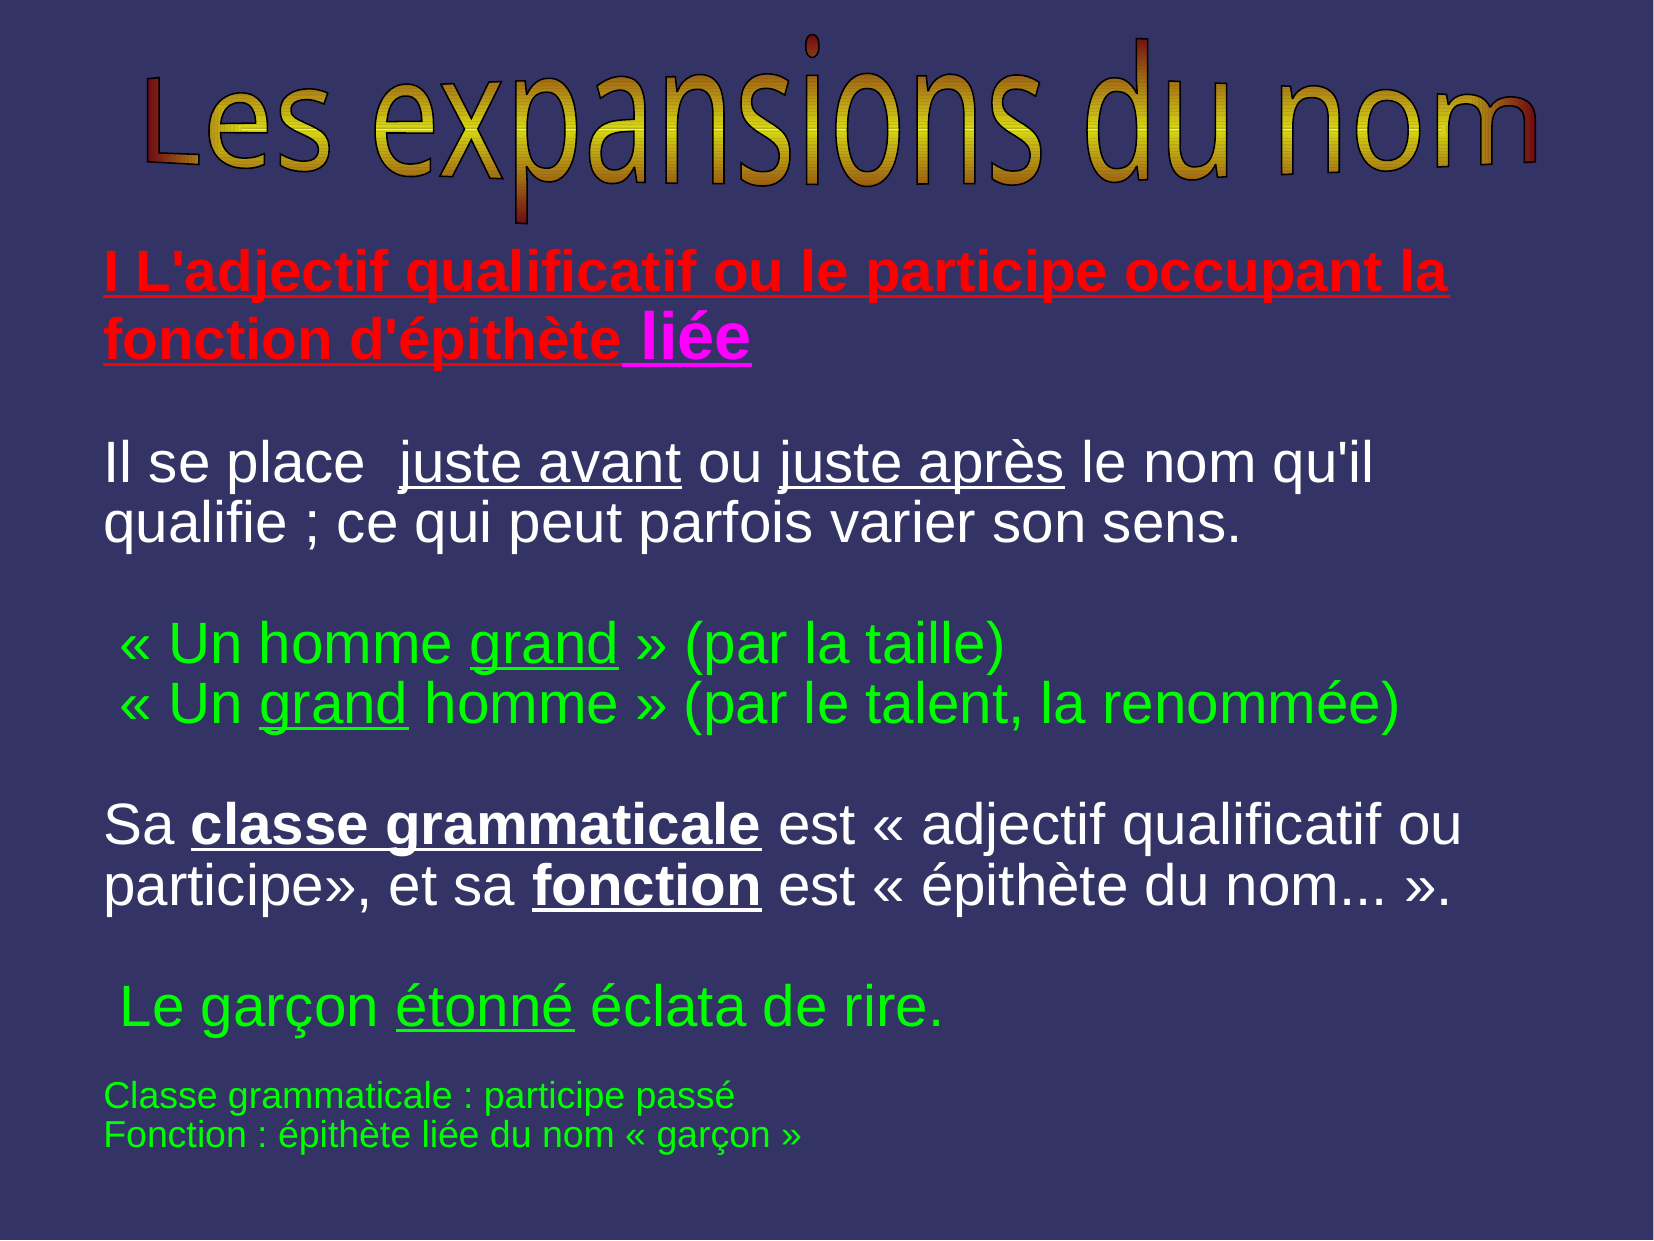

Les expansions du nom
I L'adjectif qualificatif ou le participe occupant la fonction d'épithète liée
Il se place juste avant ou juste après le nom qu'il qualifie ; ce qui peut parfois varier son sens.
 « Un homme grand » (par la taille)
 « Un grand homme » (par le talent, la renommée)
Sa classe grammaticale est « adjectif qualificatif ou participe», et sa fonction est « épithète du nom... ».
 Le garçon étonné éclata de rire.
Classe grammaticale : participe passé
Fonction : épithète liée du nom « garçon »